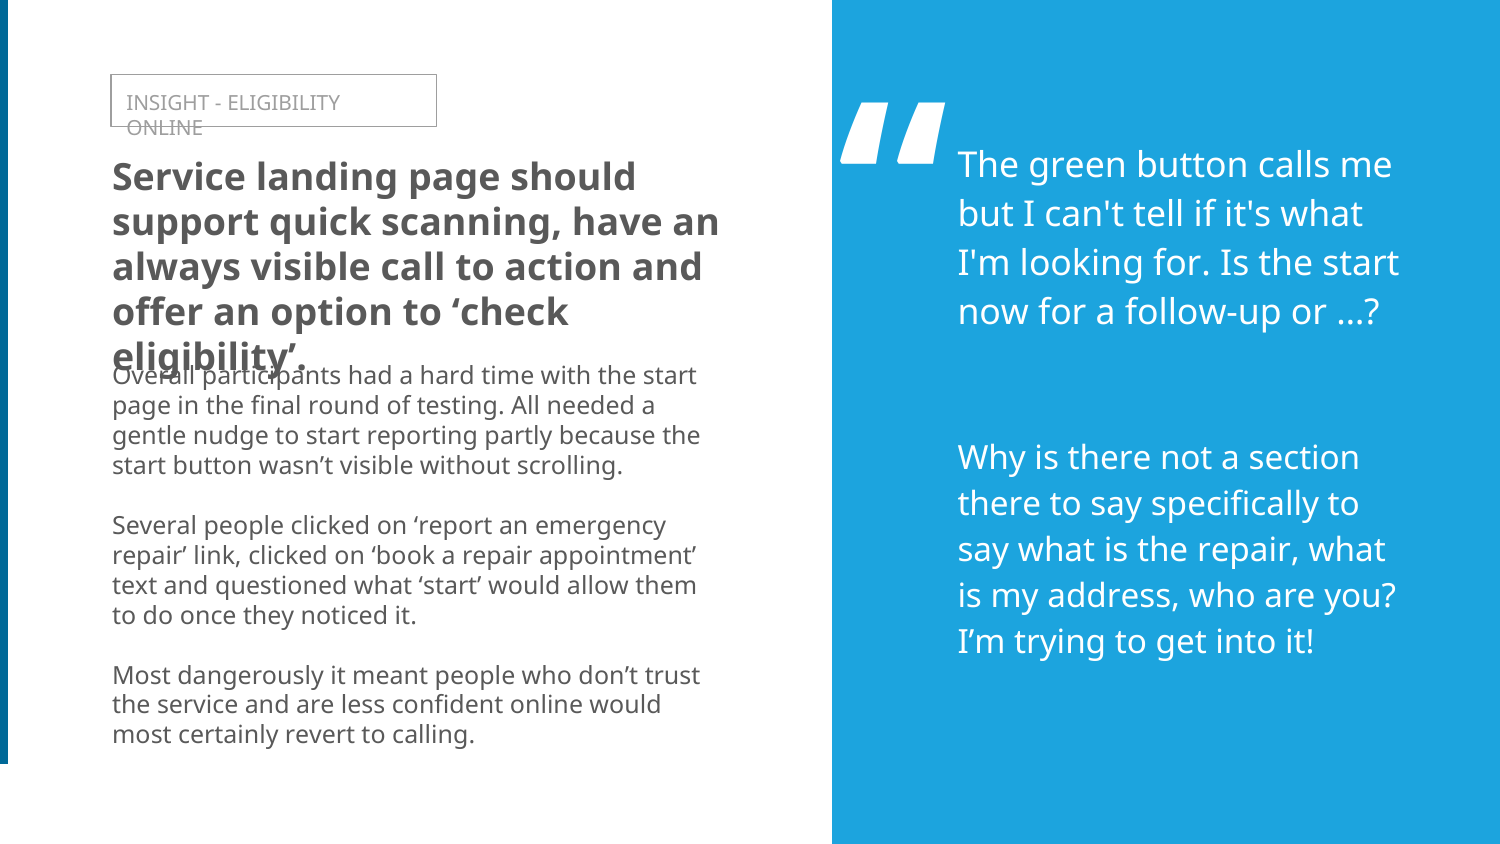

INSIGHT - ELIGIBILITY ONLINE
The green button calls me but I can't tell if it's what I'm looking for. Is the start now for a follow-up or …?
# Service landing page should support quick scanning, have an always visible call to action and offer an option to ‘check eligibility’.
Overall participants had a hard time with the start page in the final round of testing. All needed a gentle nudge to start reporting partly because the start button wasn’t visible without scrolling.
Several people clicked on ‘report an emergency repair’ link, clicked on ‘book a repair appointment’ text and questioned what ‘start’ would allow them to do once they noticed it.
Most dangerously it meant people who don’t trust the service and are less confident online would most certainly revert to calling.
Why is there not a section there to say specifically to say what is the repair, what is my address, who are you? I’m trying to get into it!